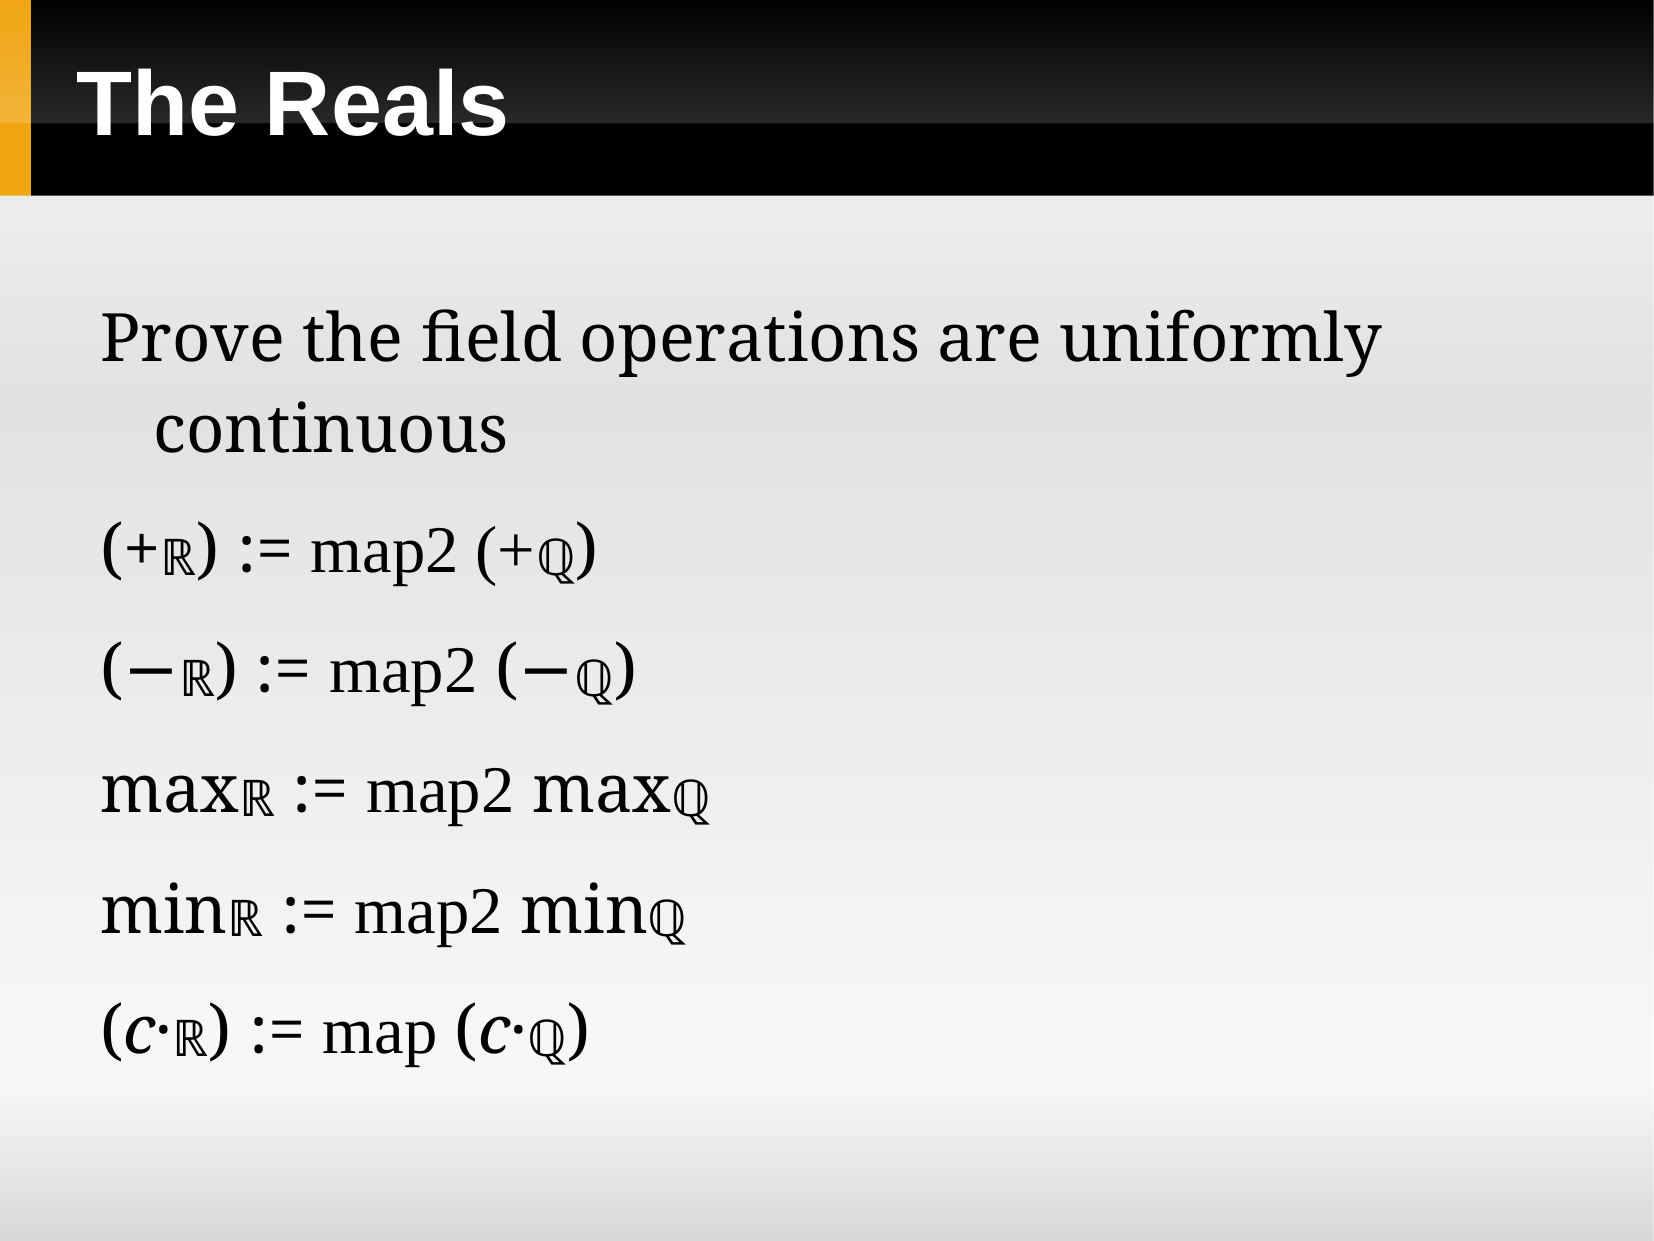

# The Reals
Prove the field operations are uniformly continuous
(+ℝ) := map2 (+ℚ)
(−ℝ) := map2 (−ℚ)
maxℝ := map2 maxℚ
minℝ := map2 minℚ
(c·ℝ) := map (c·ℚ)